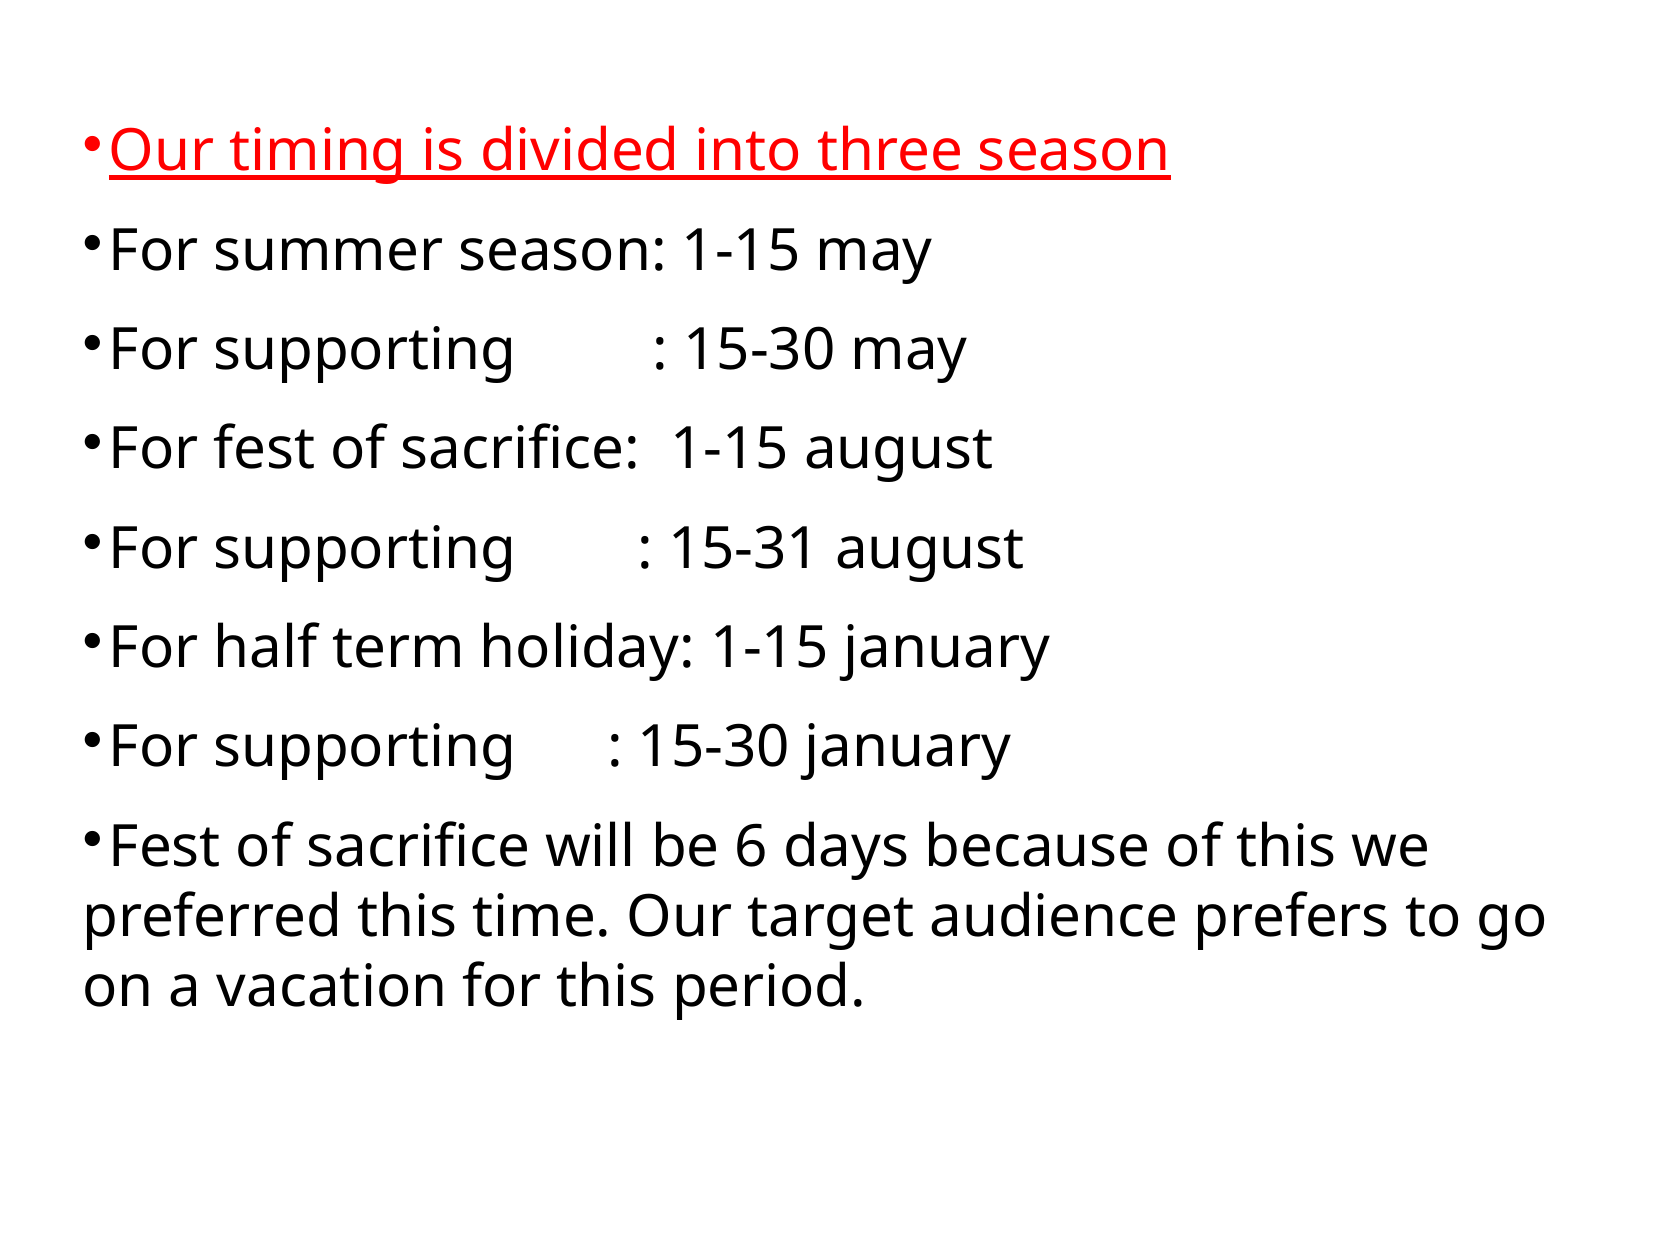

Our timing is divided into three season
For summer season: 1-15 may
For supporting : 15-30 may
For fest of sacrifice: 1-15 august
For supporting : 15-31 august
For half term holiday: 1-15 january
For supporting : 15-30 january
Fest of sacrifice will be 6 days because of this we preferred this time. Our target audience prefers to go on a vacation for this period.